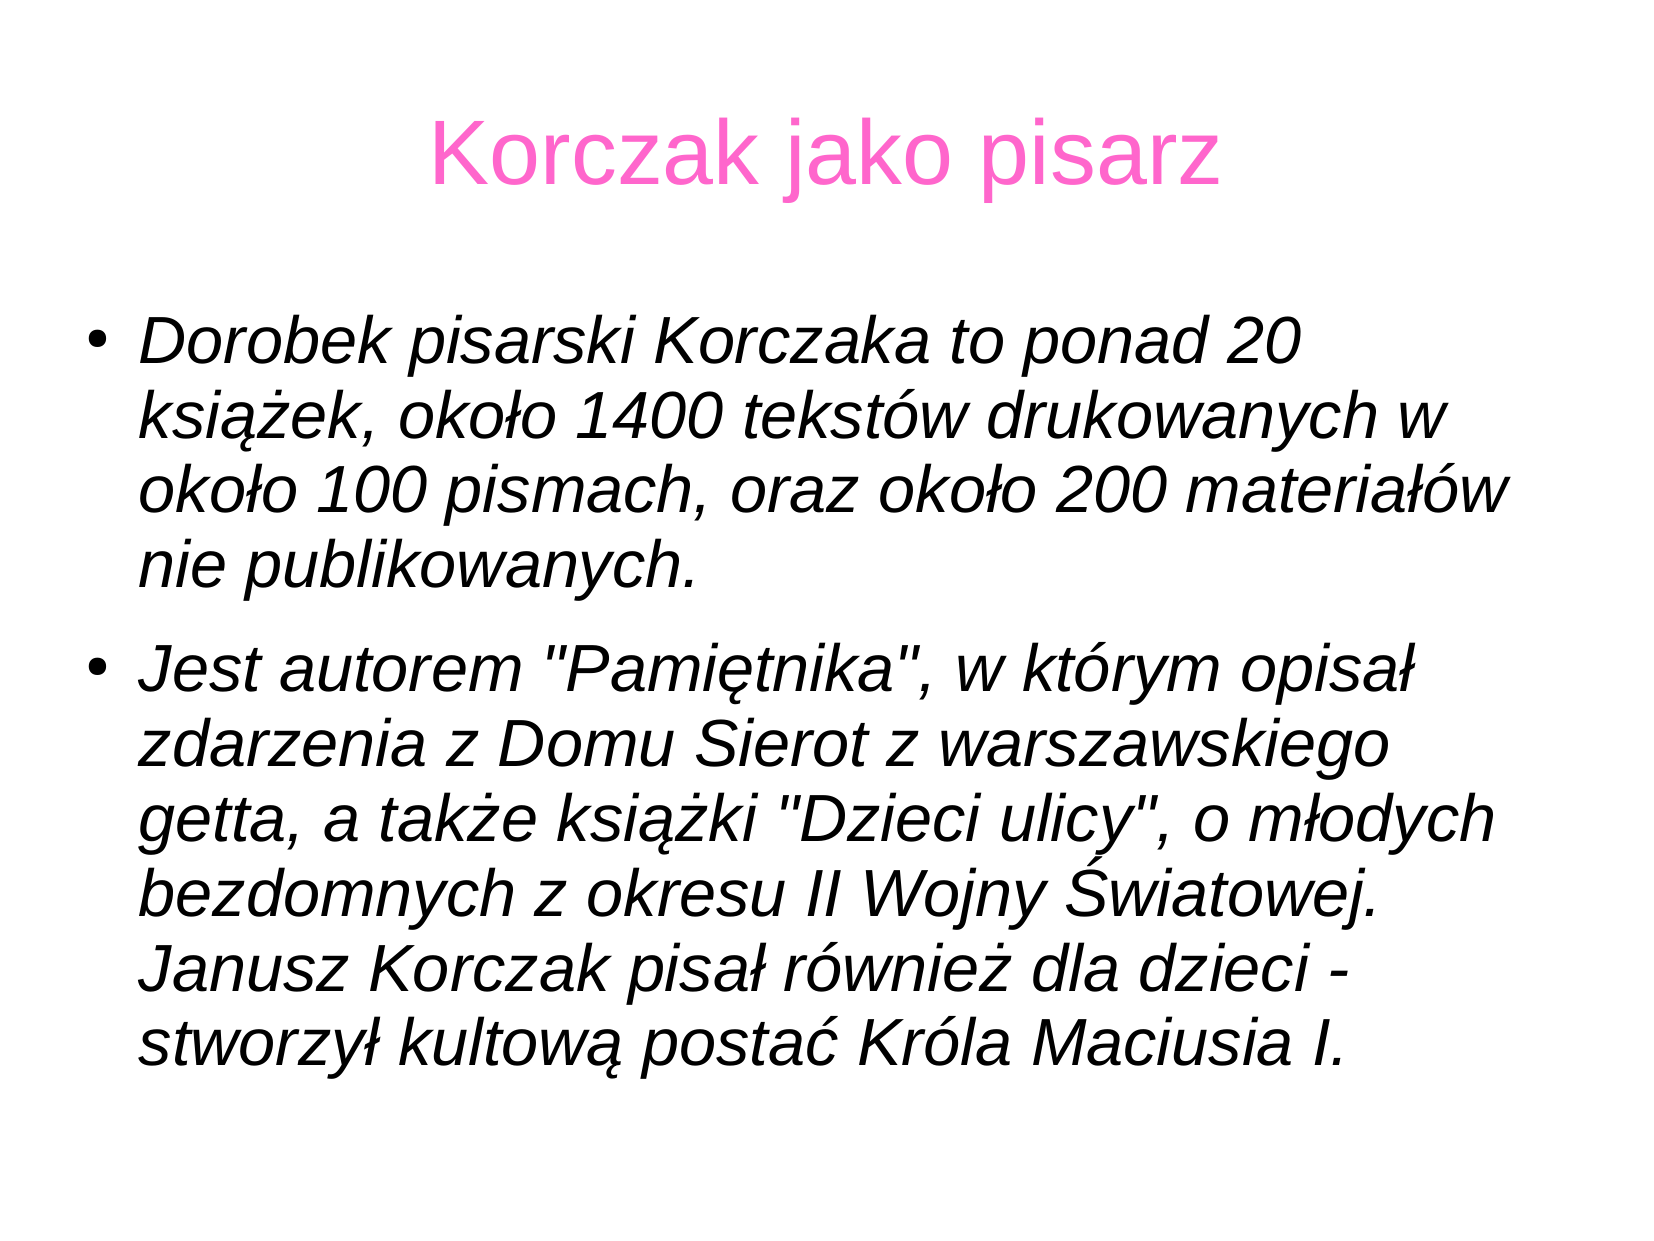

# Korczak jako pisarz
Dorobek pisarski Korczaka to ponad 20 książek, około 1400 tekstów drukowanych w około 100 pismach, oraz około 200 materiałów nie publikowanych.
Jest autorem "Pamiętnika", w którym opisał zdarzenia z Domu Sierot z warszawskiego getta, a także książki "Dzieci ulicy", o młodych bezdomnych z okresu II Wojny Światowej. Janusz Korczak pisał również dla dzieci - stworzył kultową postać Króla Maciusia I.